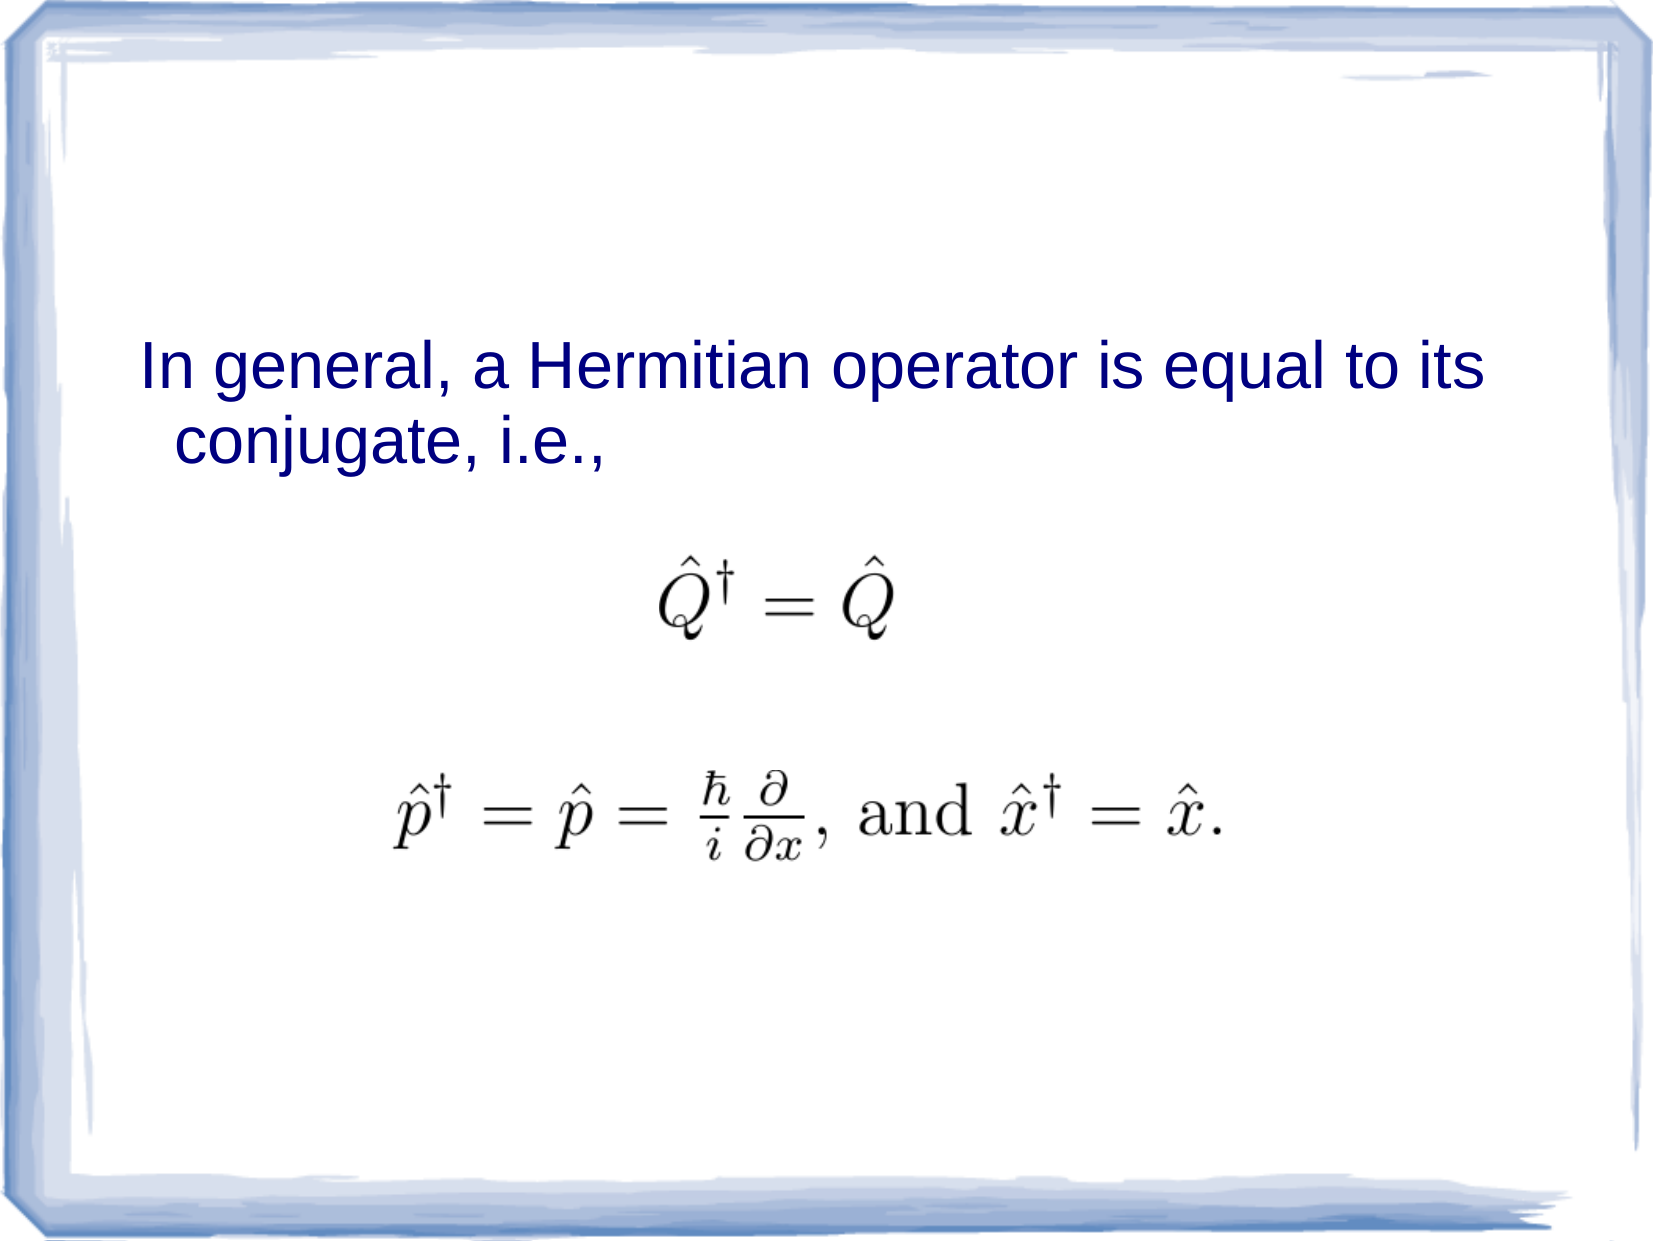

#
 In general, a Hermitian operator is equal to its conjugate, i.e.,